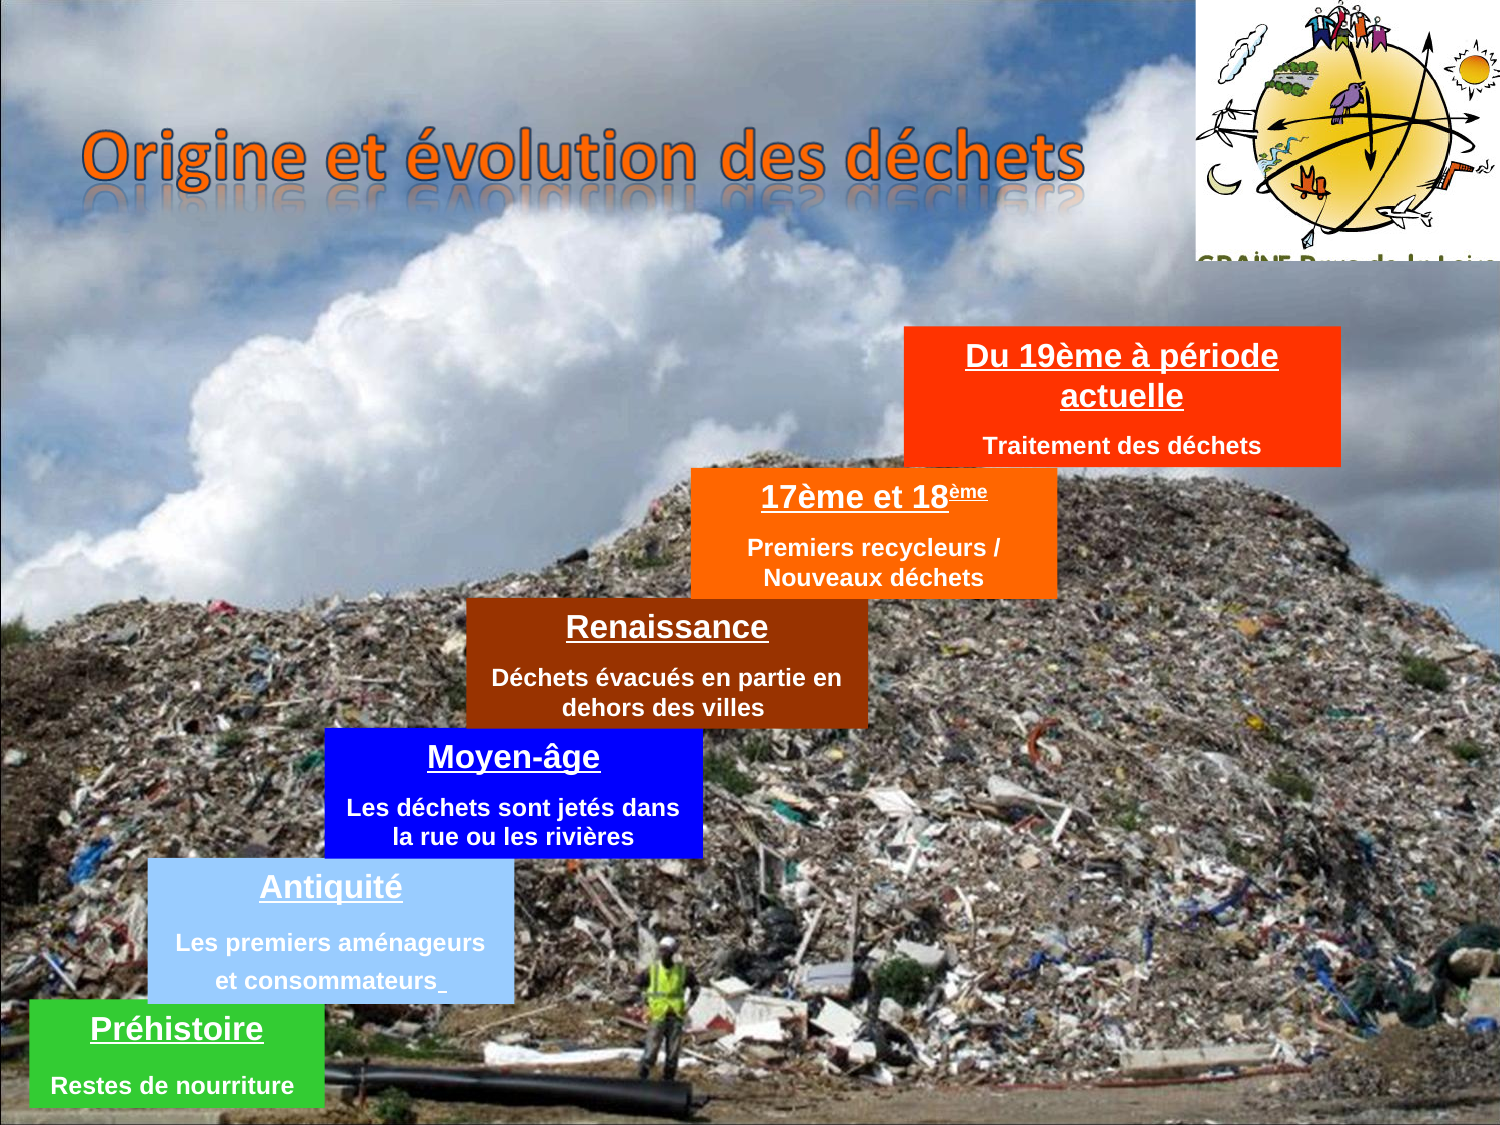

Du 19ème à période actuelle
Traitement des déchets
17ème et 18ème
Premiers recycleurs / Nouveaux déchets
Renaissance
Déchets évacués en partie en dehors des villes
Moyen-âge
Les déchets sont jetés dans la rue ou les rivières
Antiquité
Les premiers aménageurs et consommateurs
Préhistoire
Restes de nourriture